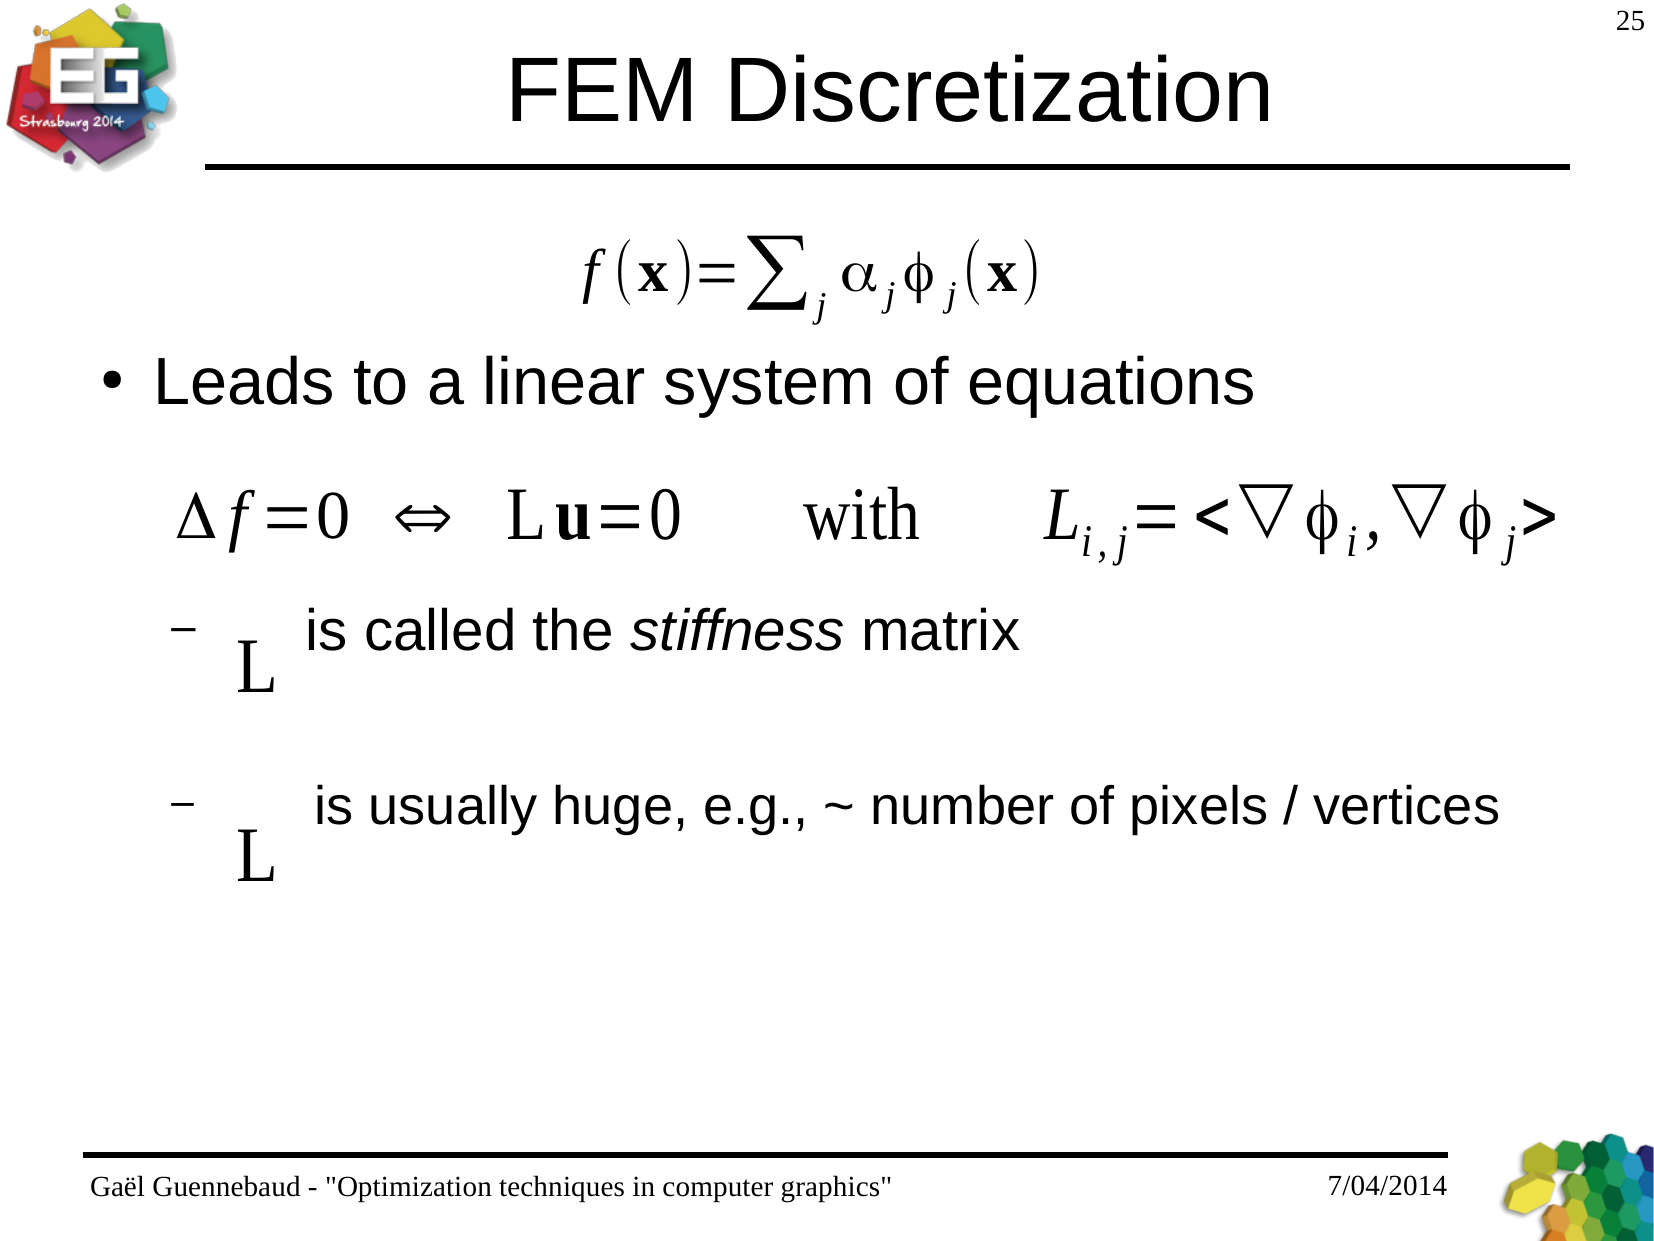

25
# FEM Discretization
Leads to a linear system of equations
 is called the stiffness matrix
 is usually huge, e.g., ~ number of pixels / vertices
7/04/2014
Gaël Guennebaud - "Optimization techniques in computer graphics"